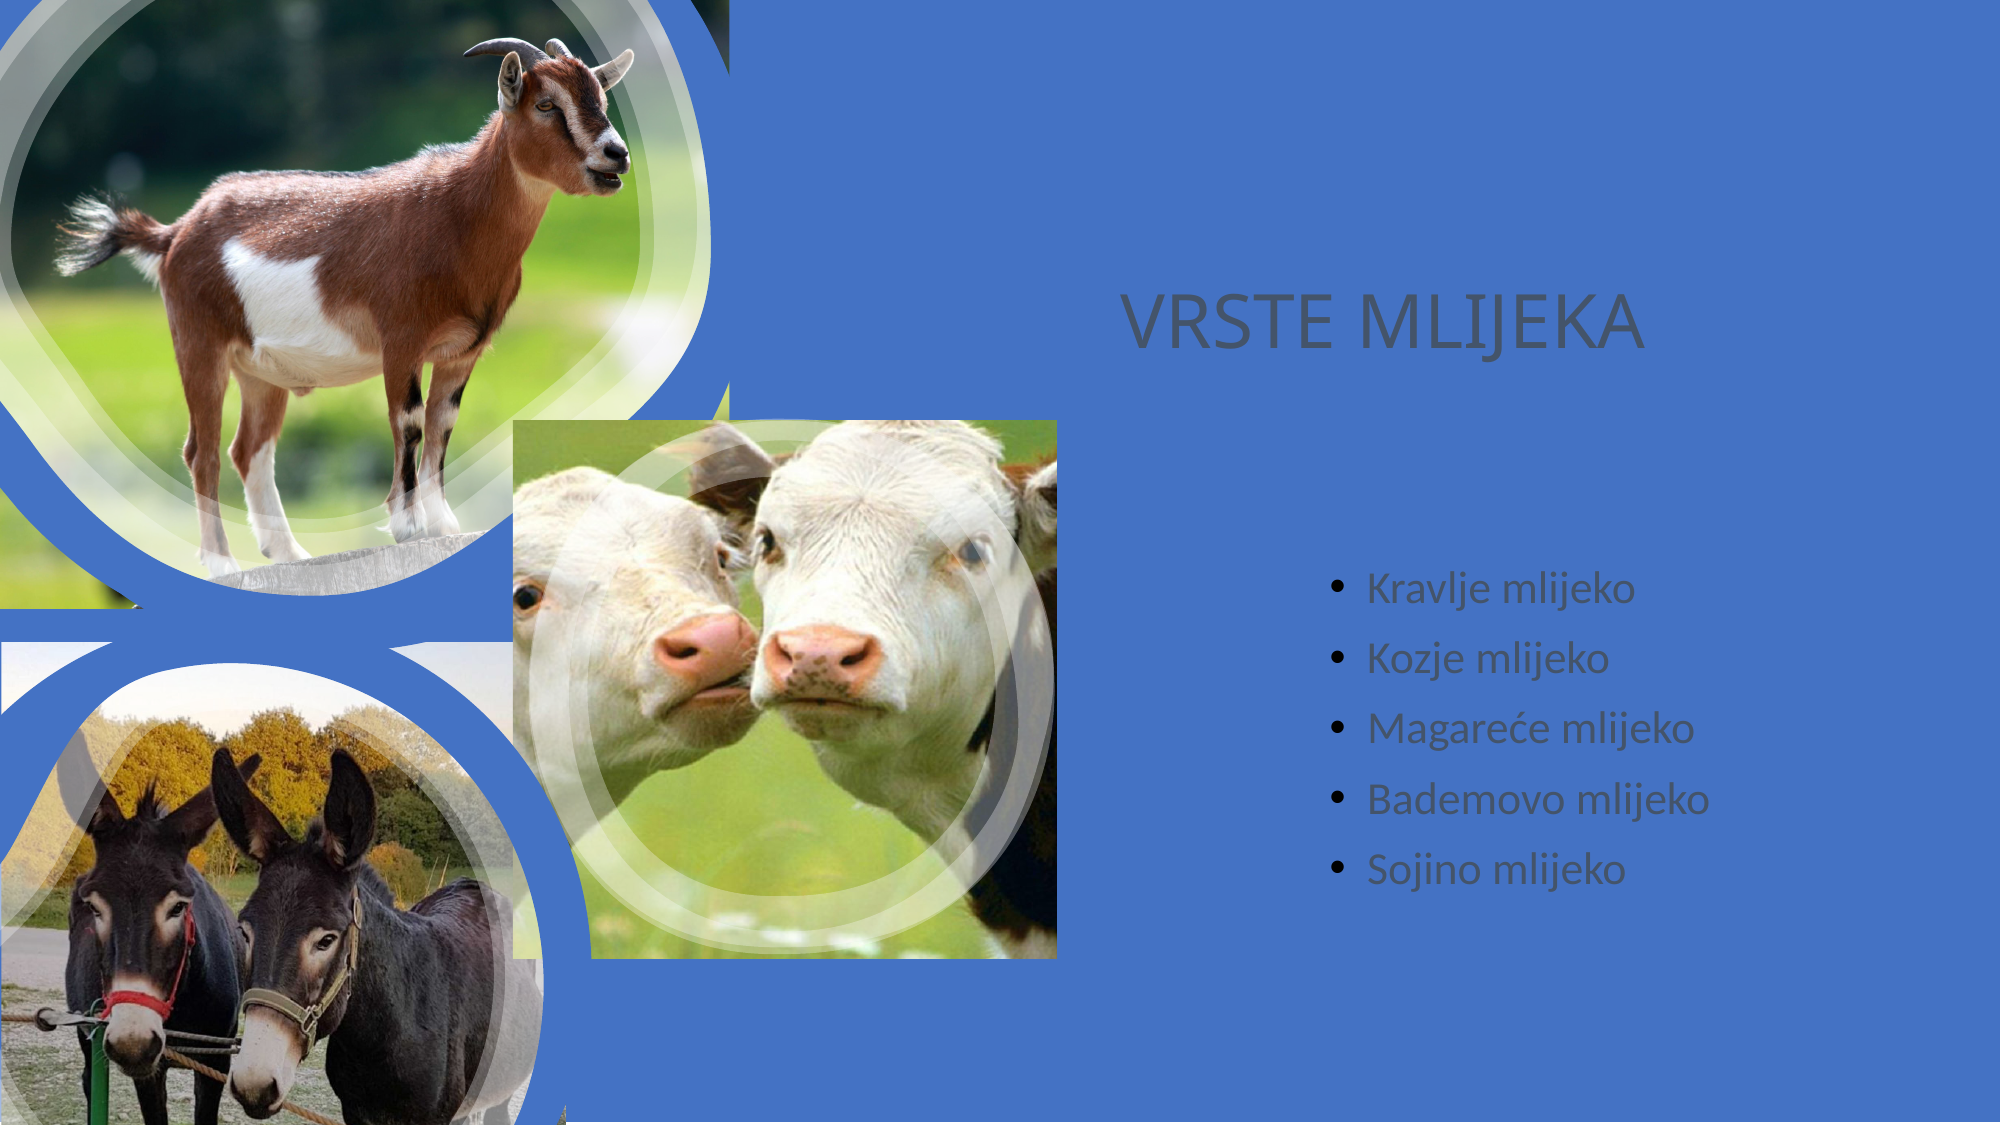

# VRSTE MLIJEKA
Kravlje mlijeko
Kozje mlijeko
Magareće mlijeko
Bademovo mlijeko
Sojino mlijeko